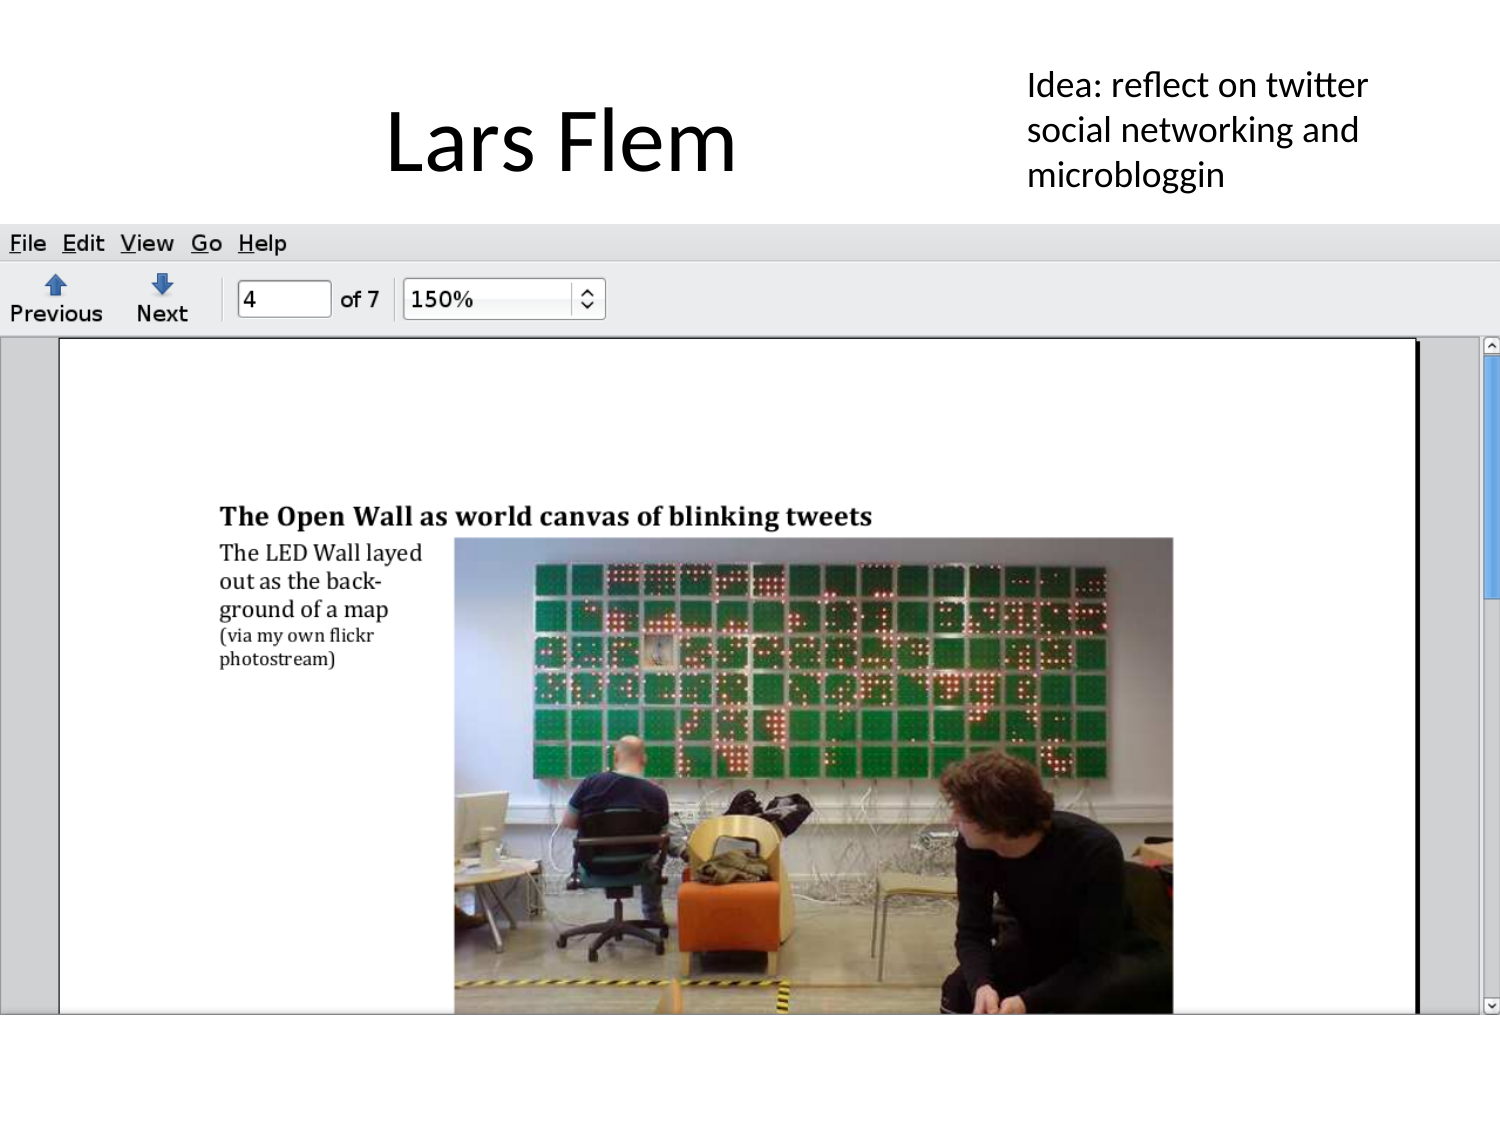

Lars Flem
Idea: reflect on twitter
social networking and
microbloggin